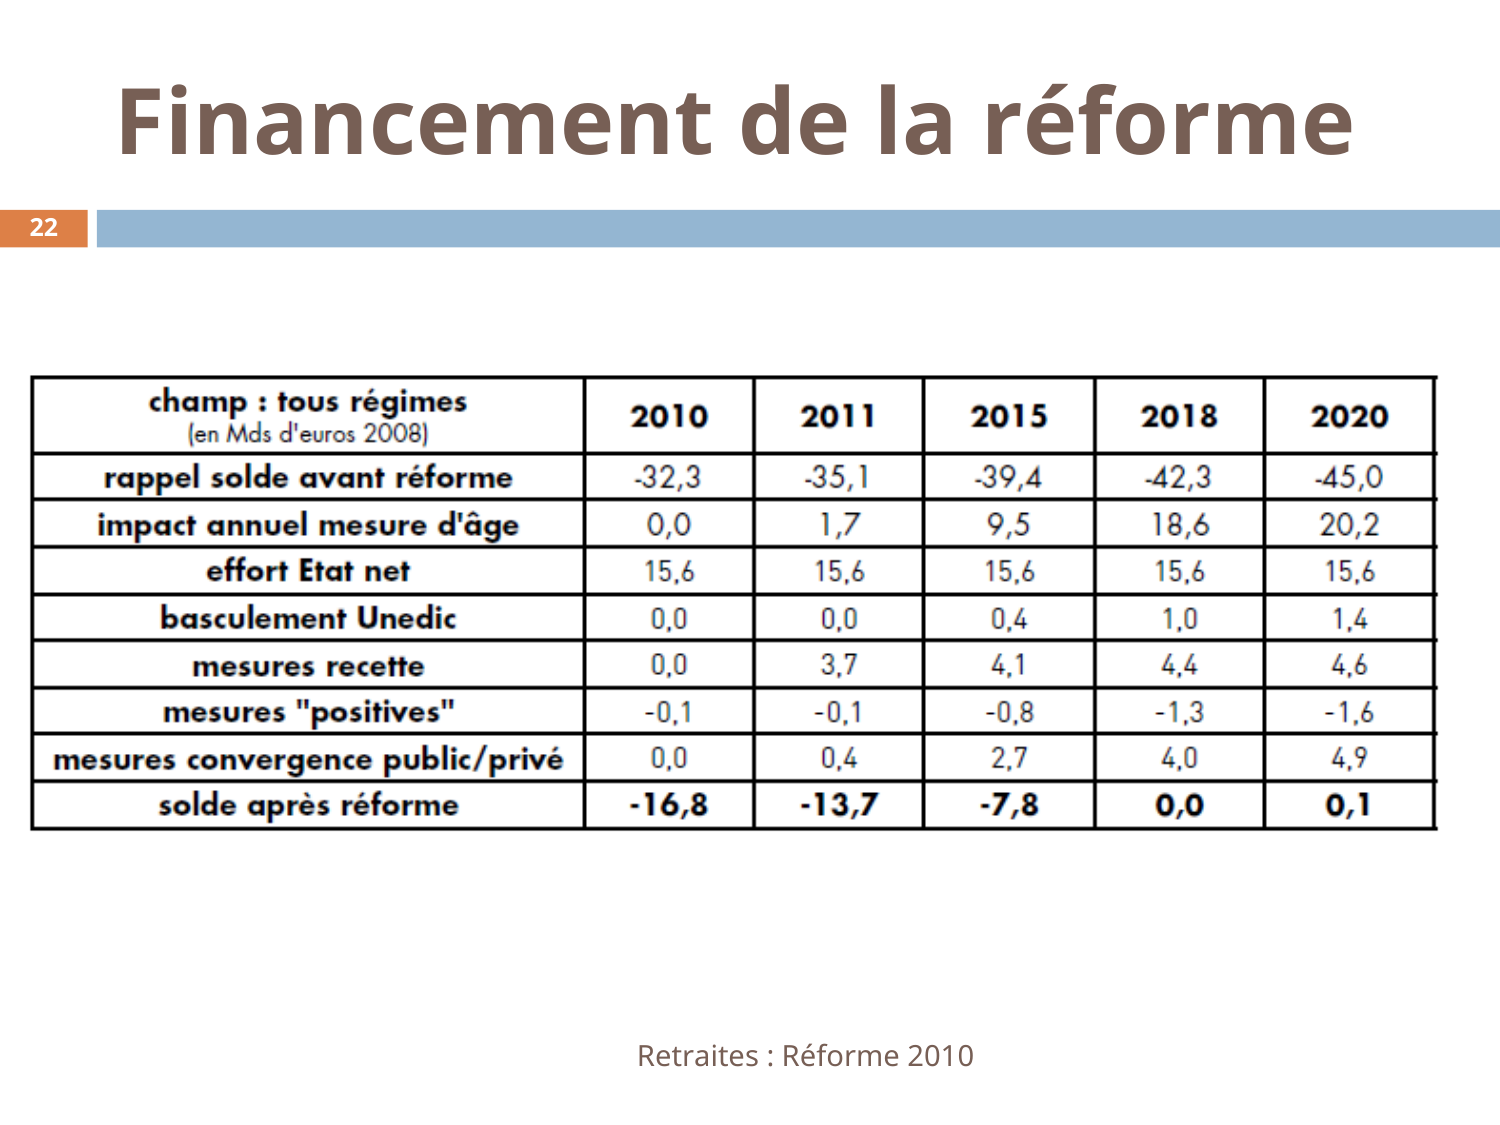

# Financement de la réforme
Retraites : Réforme 2010